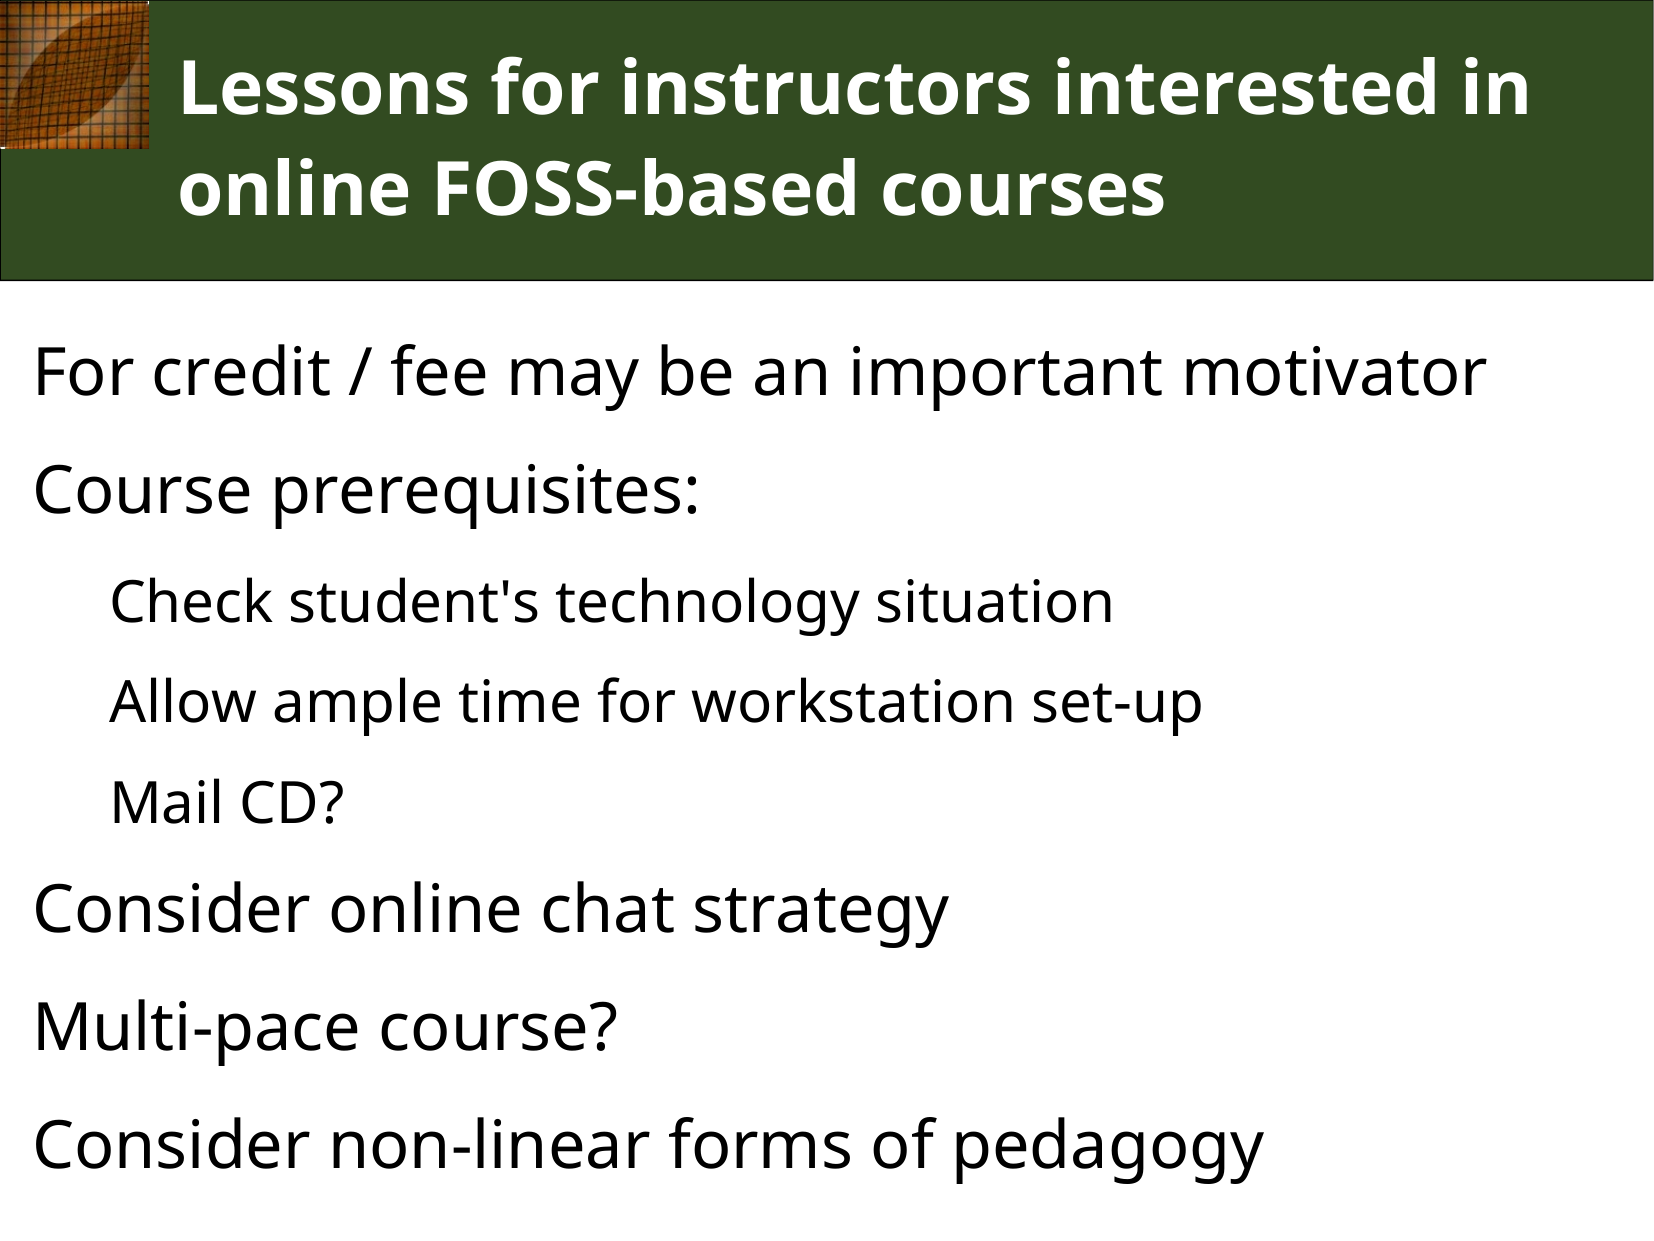

# Lessons for instructors interested in online FOSS-based courses
For credit / fee may be an important motivator
Course prerequisites:
Check student's technology situation
Allow ample time for workstation set-up
Mail CD?
Consider online chat strategy
Multi-pace course?
Consider non-linear forms of pedagogy